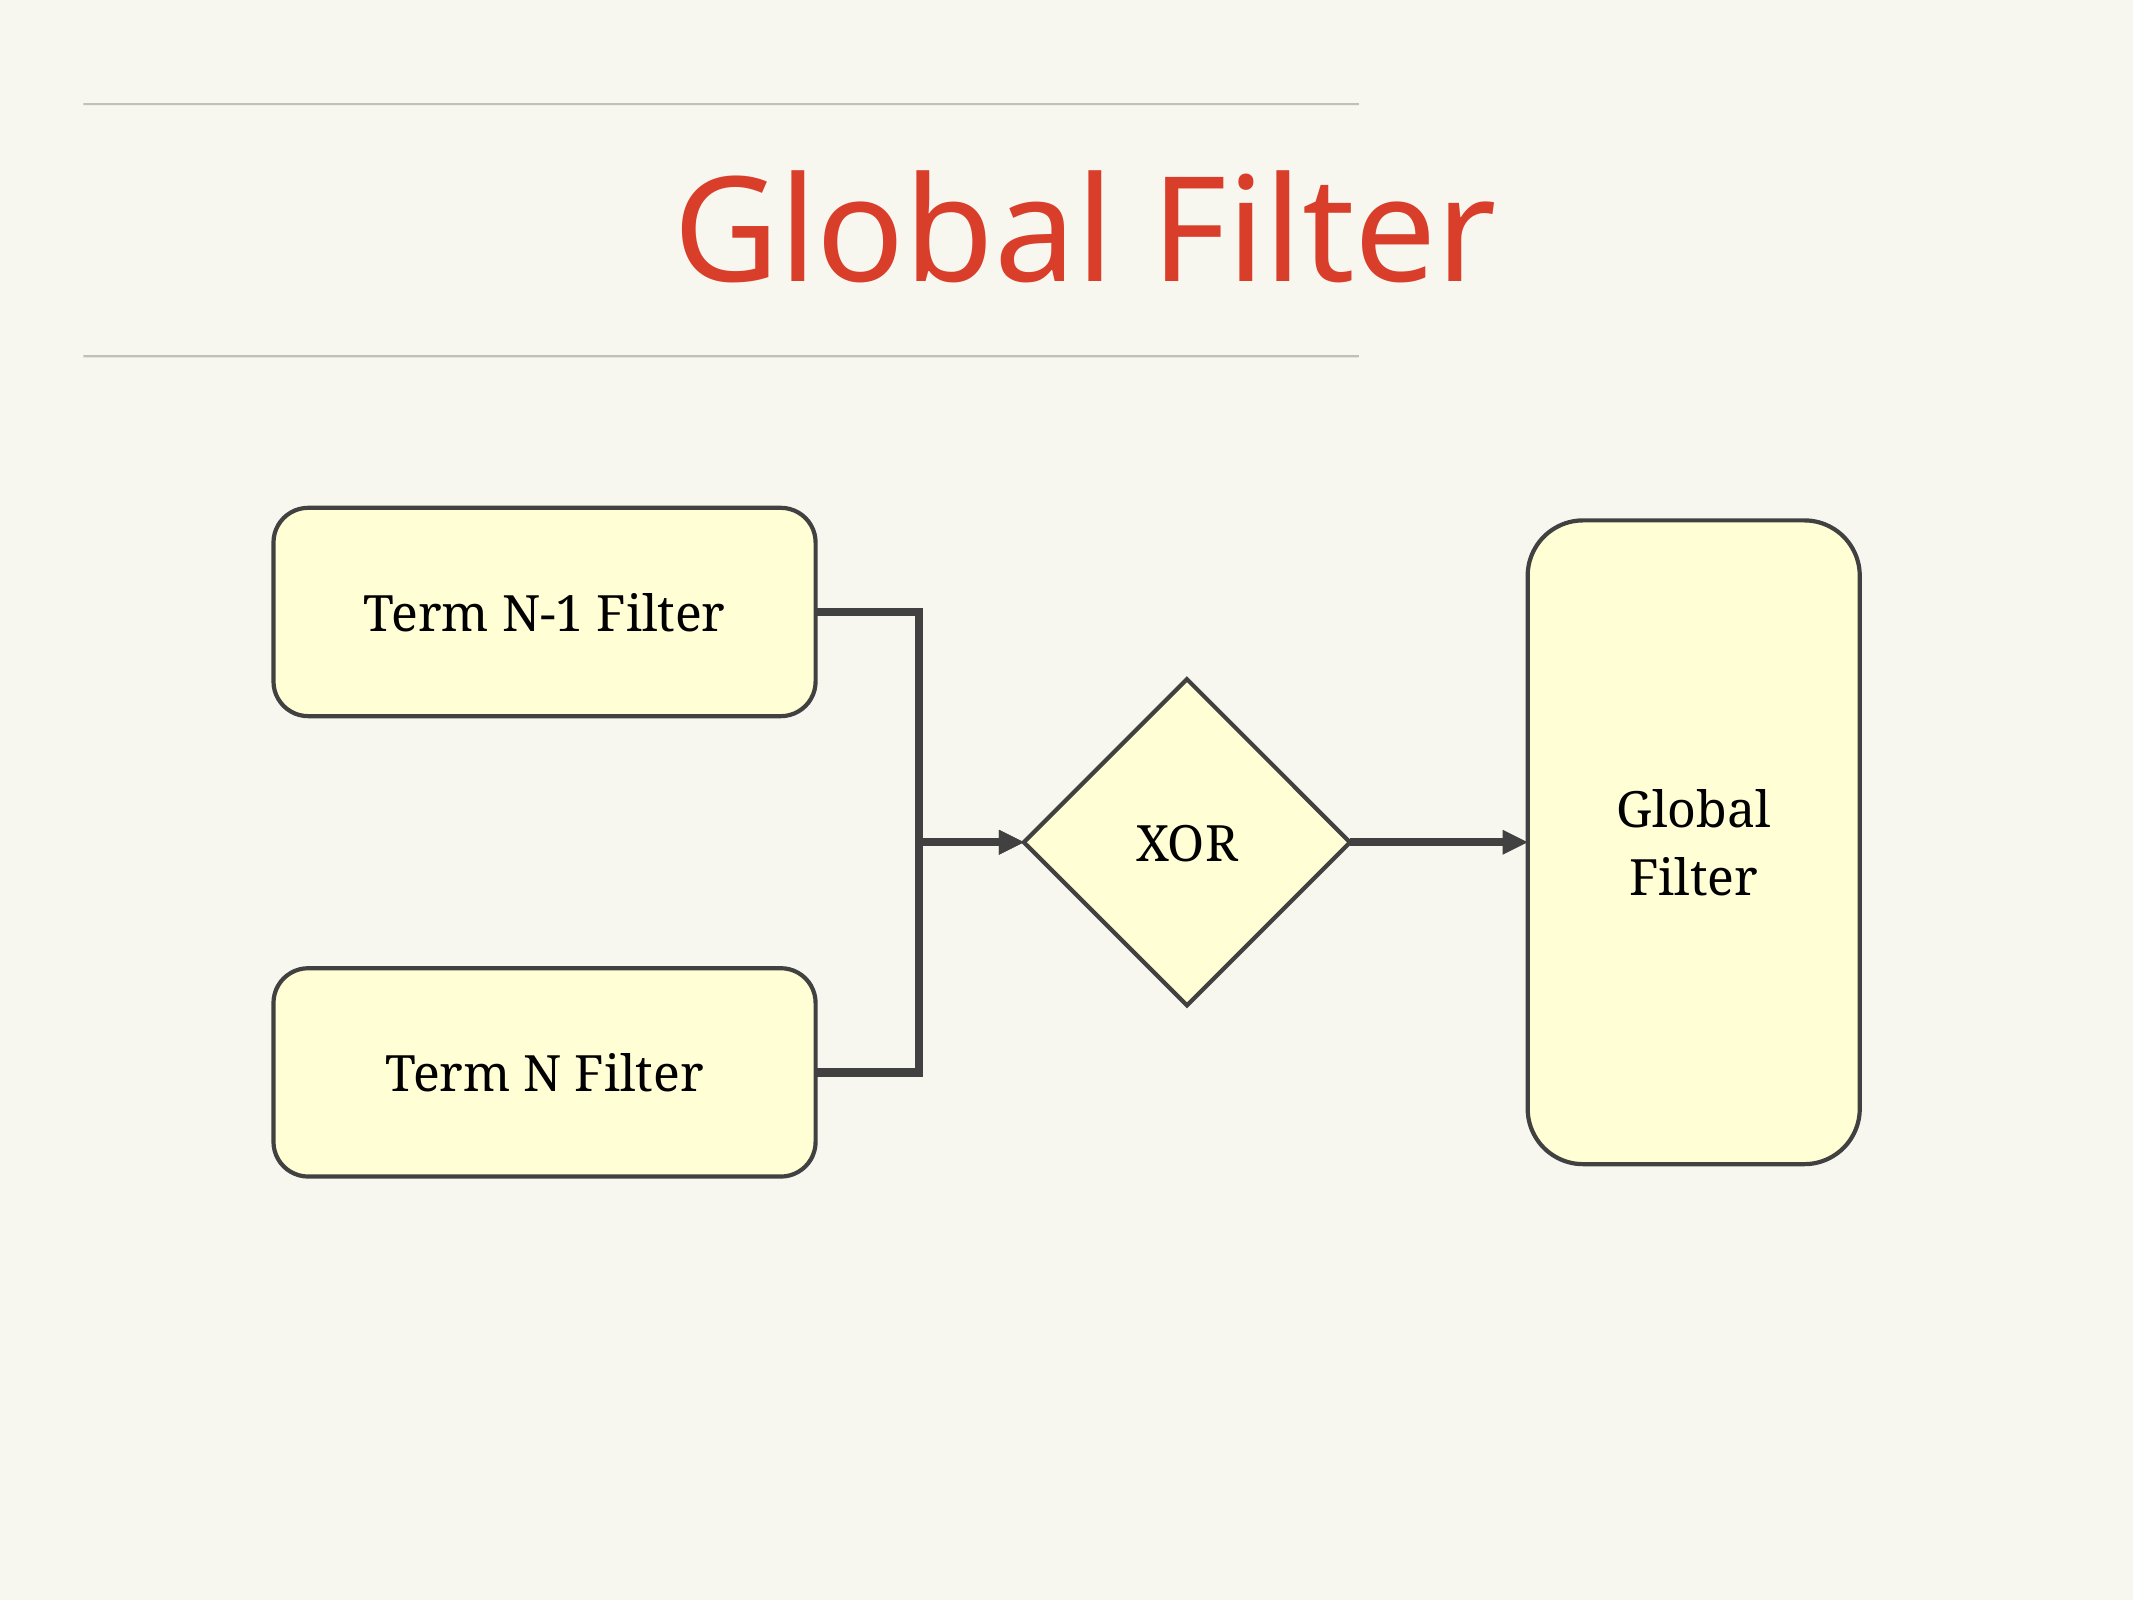

# Global Filter
Term N-1 Filter
Global
Filter
XOR
Term N Filter